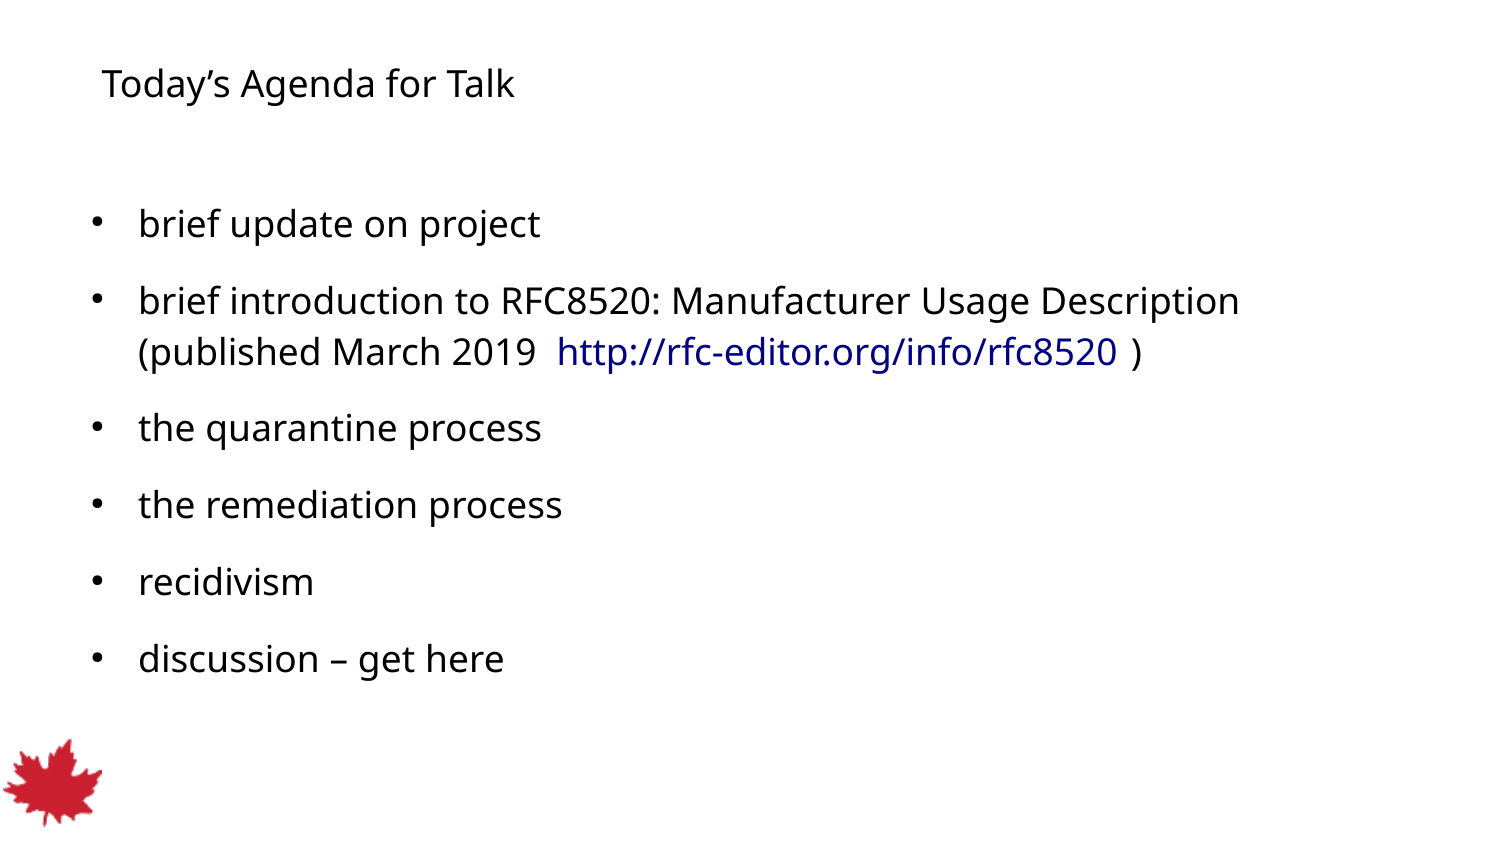

# Today’s Agenda for Talk
brief update on project
brief introduction to RFC8520: Manufacturer Usage Description (published March 2019 http://rfc-editor.org/info/rfc8520 )
the quarantine process
the remediation process
recidivism
discussion – get here